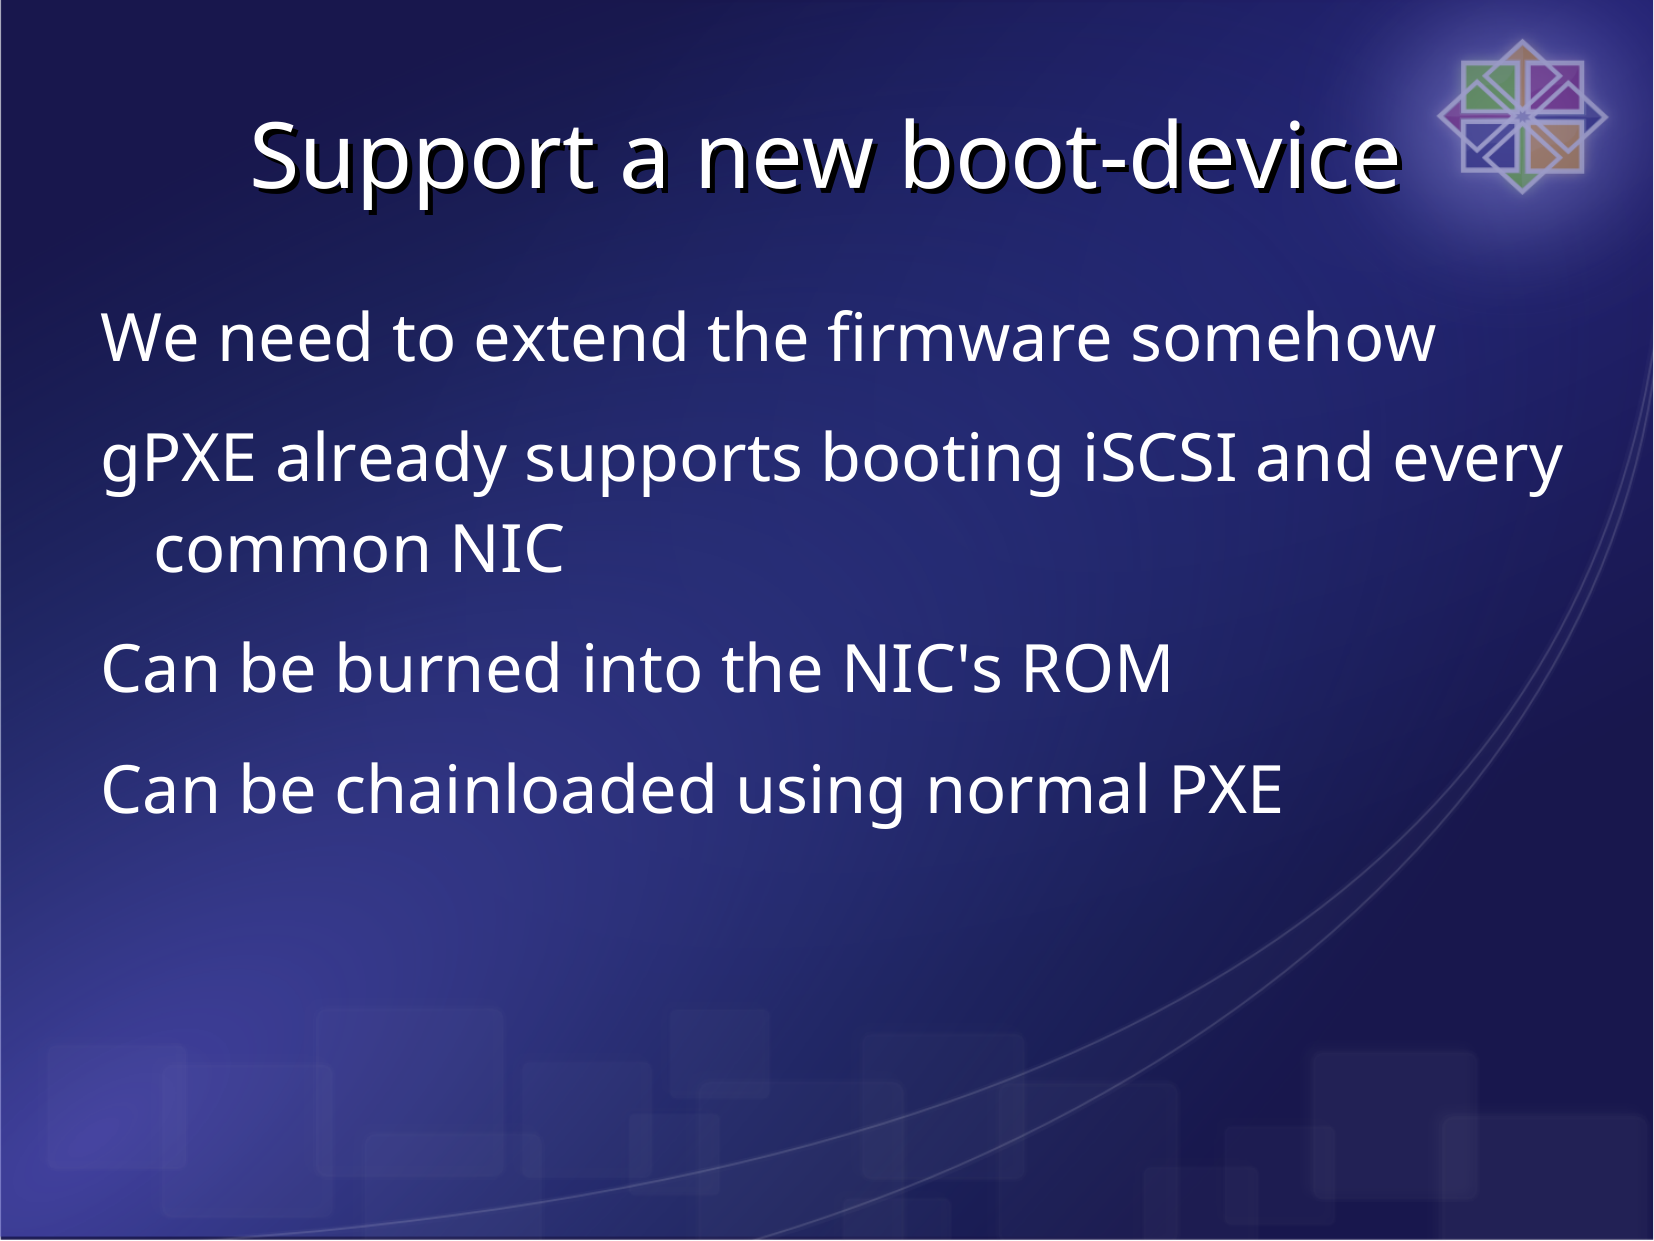

# Support a new boot-device
We need to extend the firmware somehow
gPXE already supports booting iSCSI and every common NIC
Can be burned into the NIC's ROM
Can be chainloaded using normal PXE